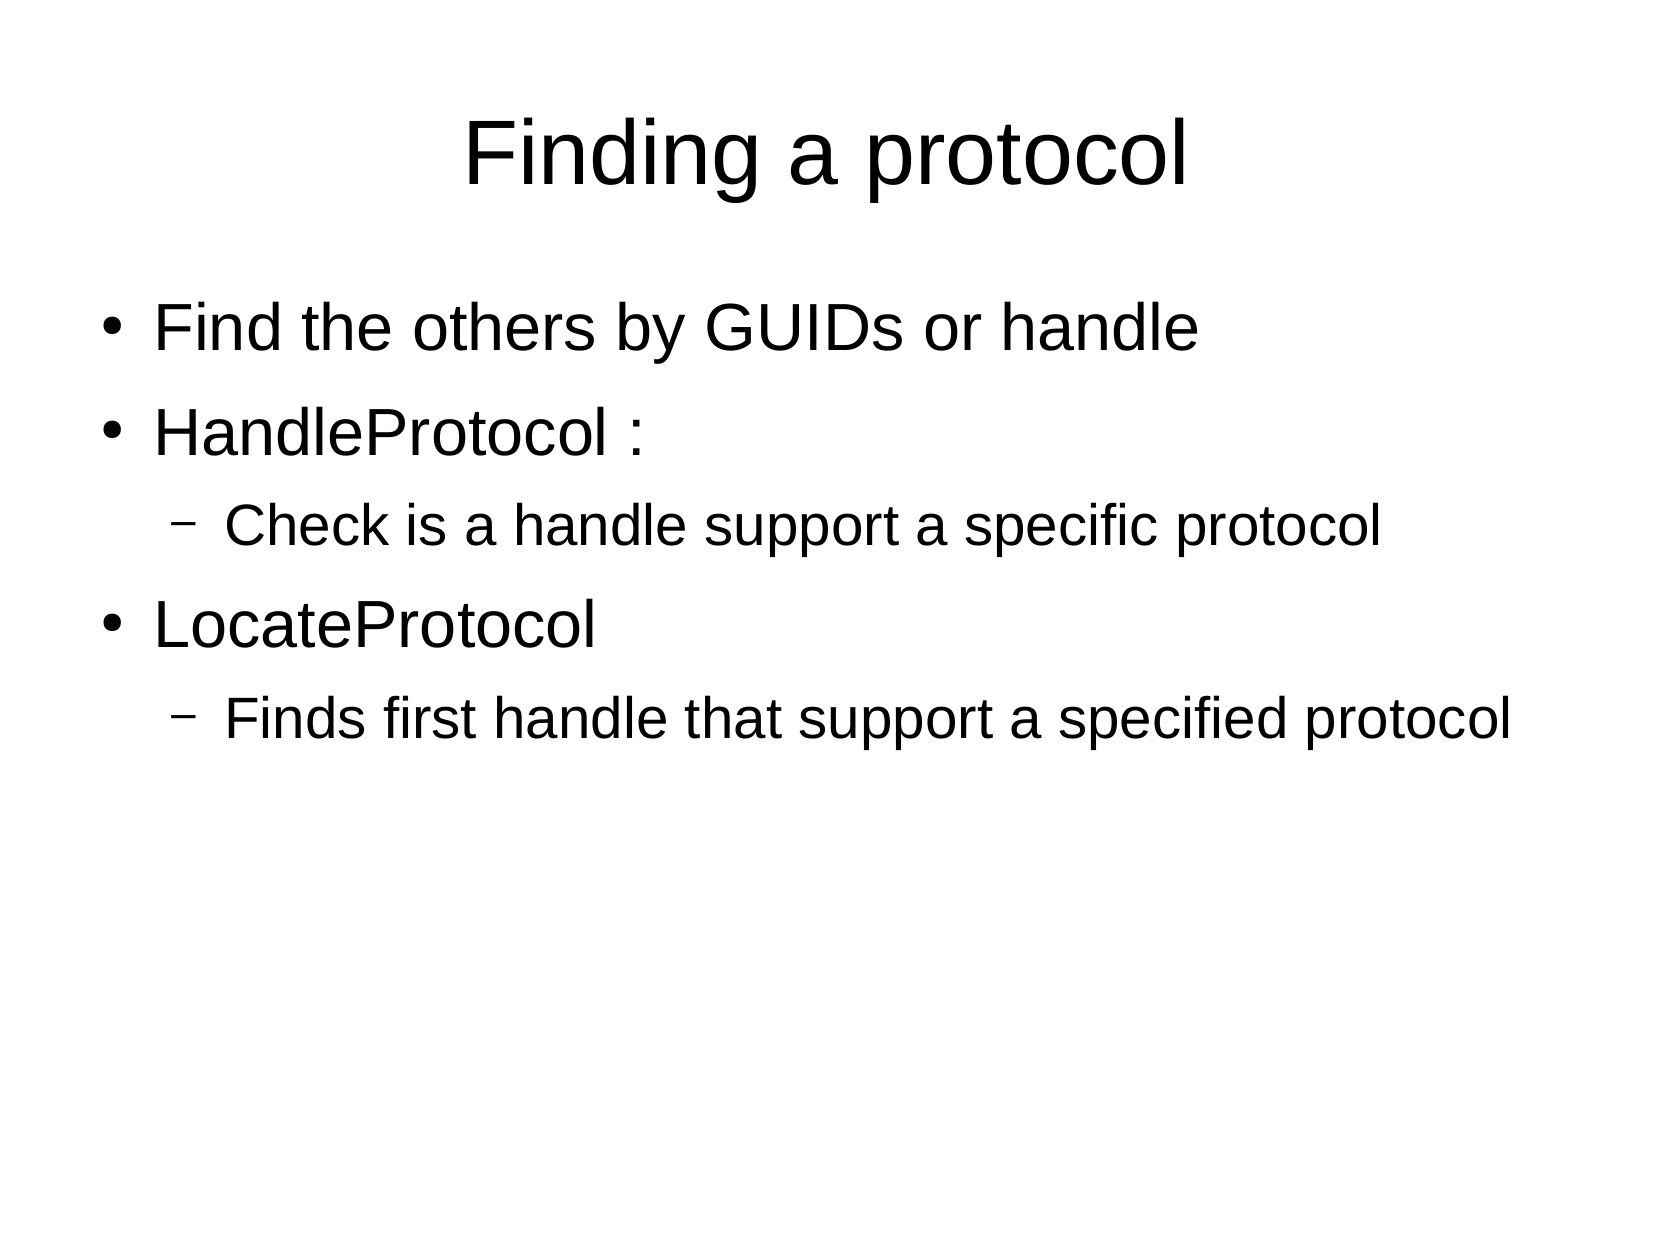

# Finding a protocol
Find the others by GUIDs or handle
HandleProtocol :
Check is a handle support a specific protocol
LocateProtocol
Finds first handle that support a specified protocol